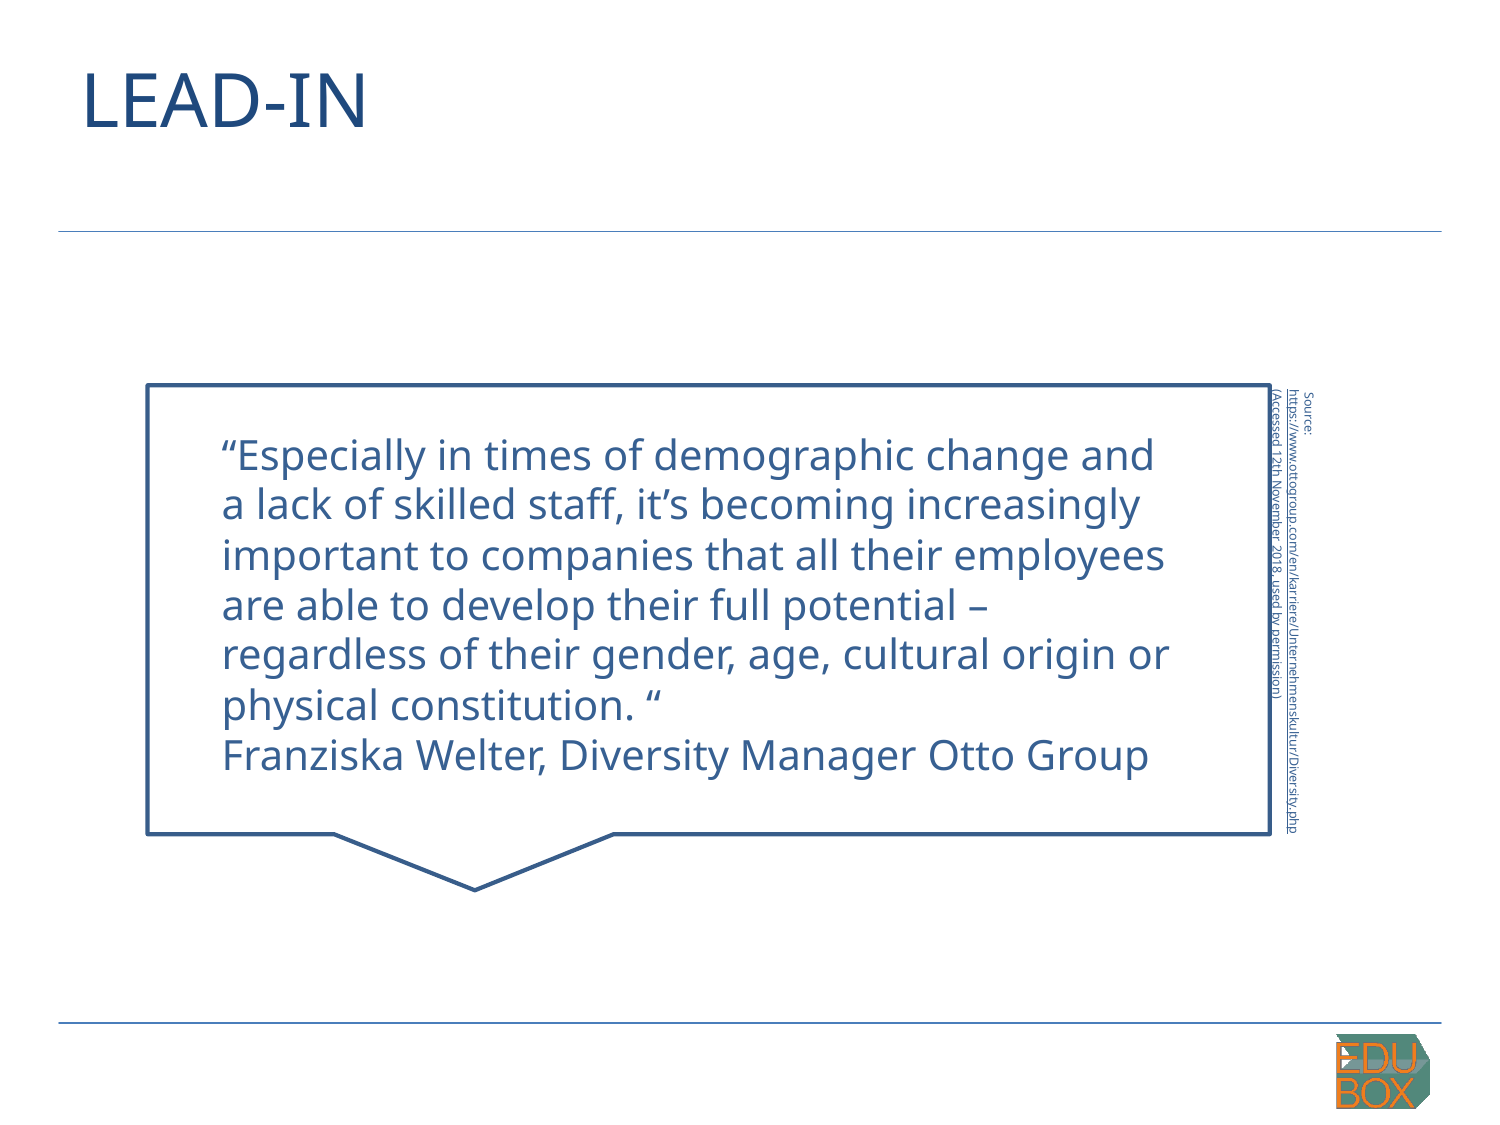

# LEAD-IN
“Especially in times of demographic change and a lack of skilled staff, it’s becoming increasingly important to companies that all their employees are able to develop their full potential – regardless of their gender, age, cultural origin or physical constitution. “
Franziska Welter, Diversity Manager Otto Group
 Source: https://www.ottogroup.com/en/karriere/Unternehmenskultur/Diversity.php (Accessed 12th November 2018, used by permission)